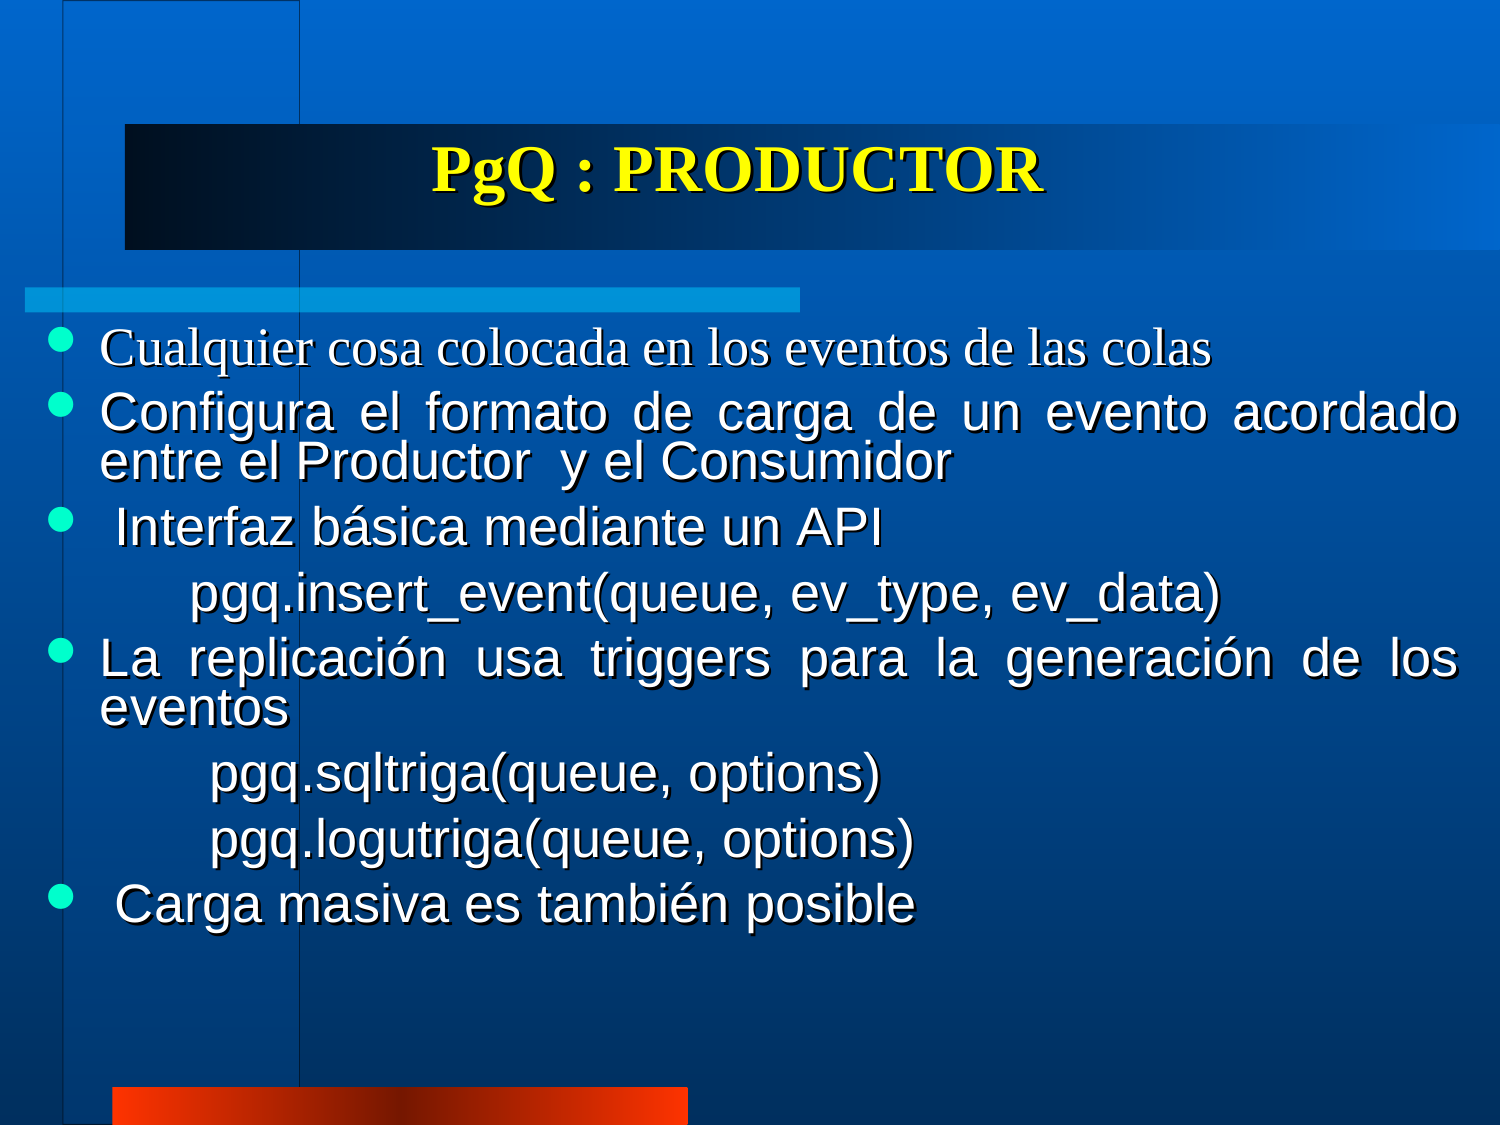

# PgQ : PRODUCTOR
Cualquier cosa colocada en los eventos de las colas
Configura el formato de carga de un evento acordado entre el Productor y el Consumidor
 Interfaz básica mediante un API
 pgq.insert_event(queue, ev_type, ev_data)
La replicación usa triggers para la generación de los eventos
 pgq.sqltriga(queue, options)
 pgq.logutriga(queue, options)
 Carga masiva es también posible